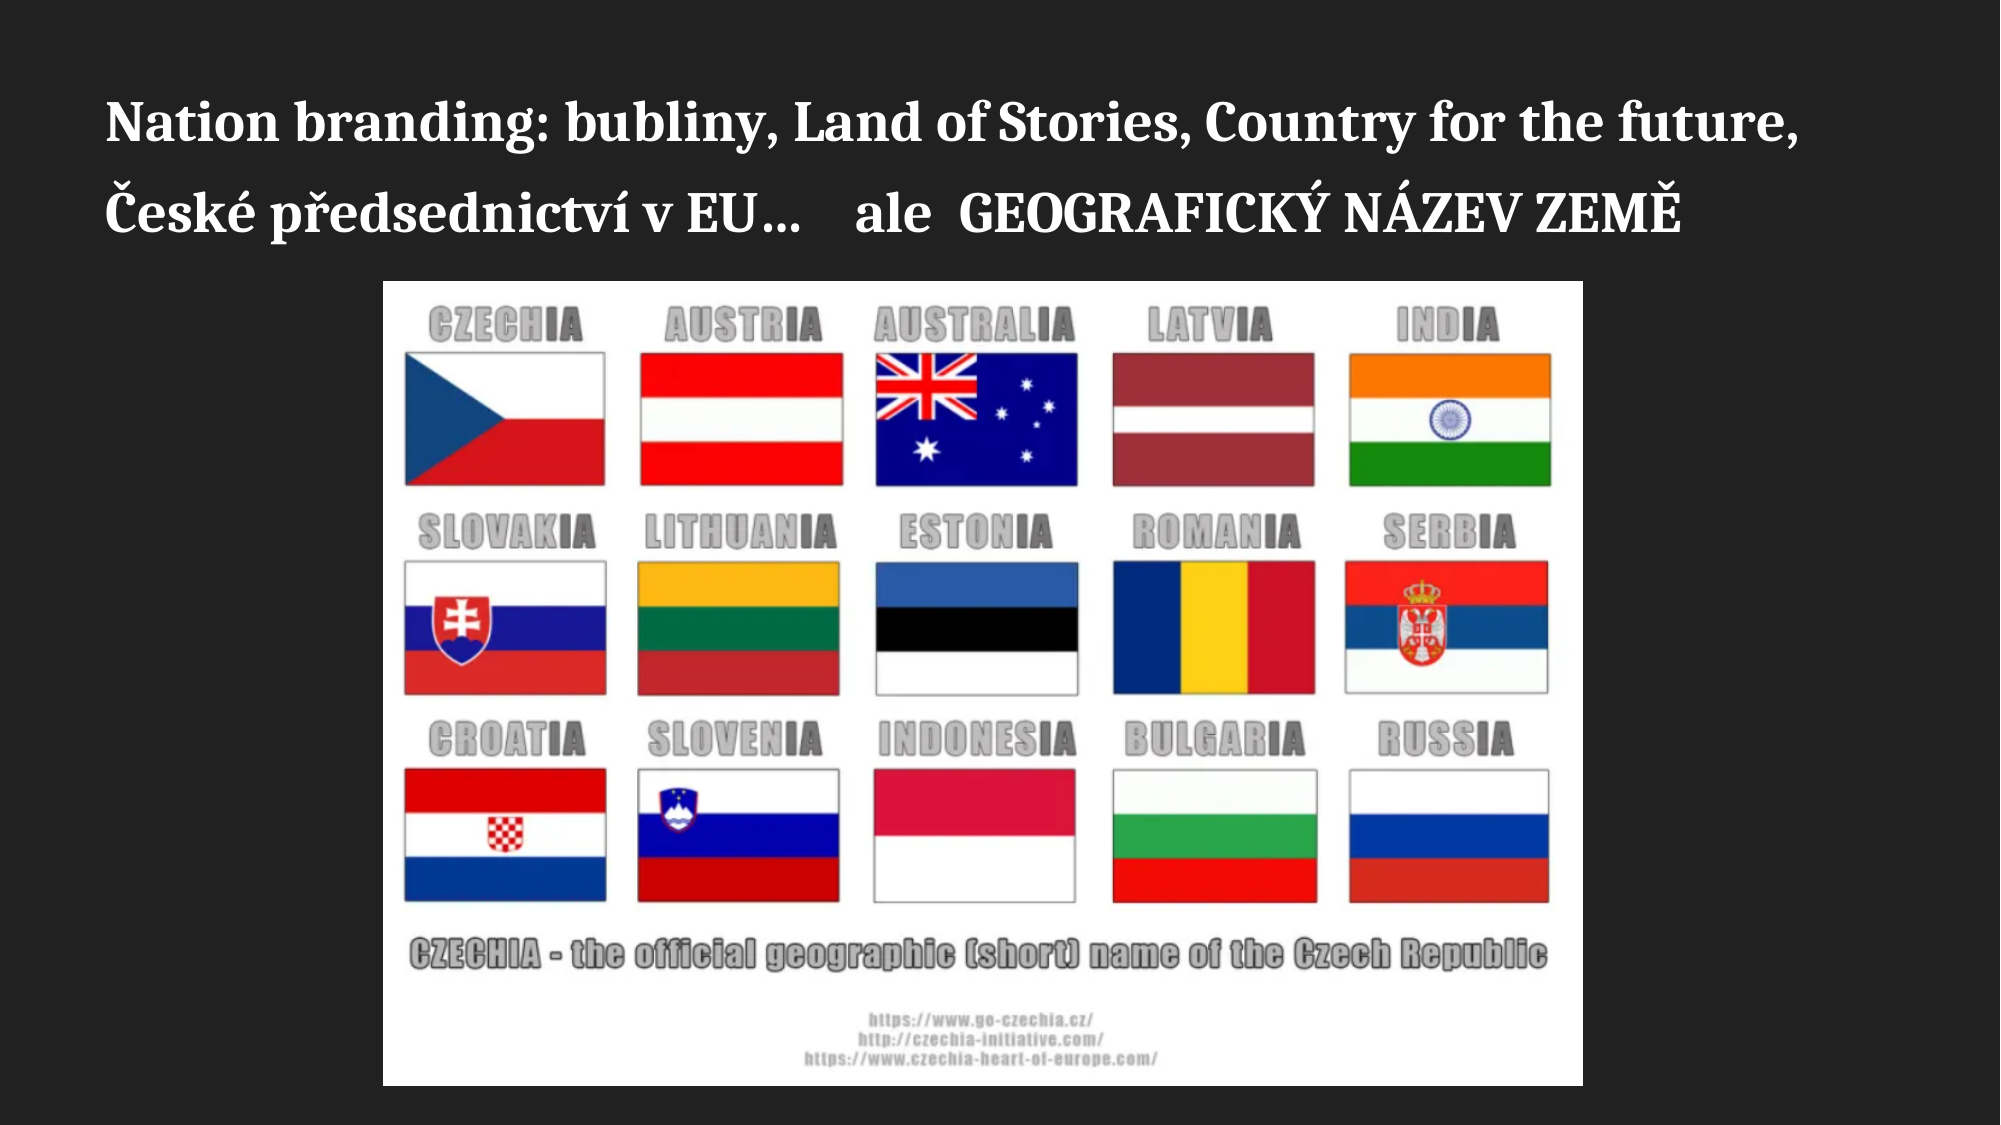

Nation branding: bubliny, Land of Stories, Country for the future,
České předsednictví v EU… ale GEOGRAFICKÝ NÁZEV ZEMĚ